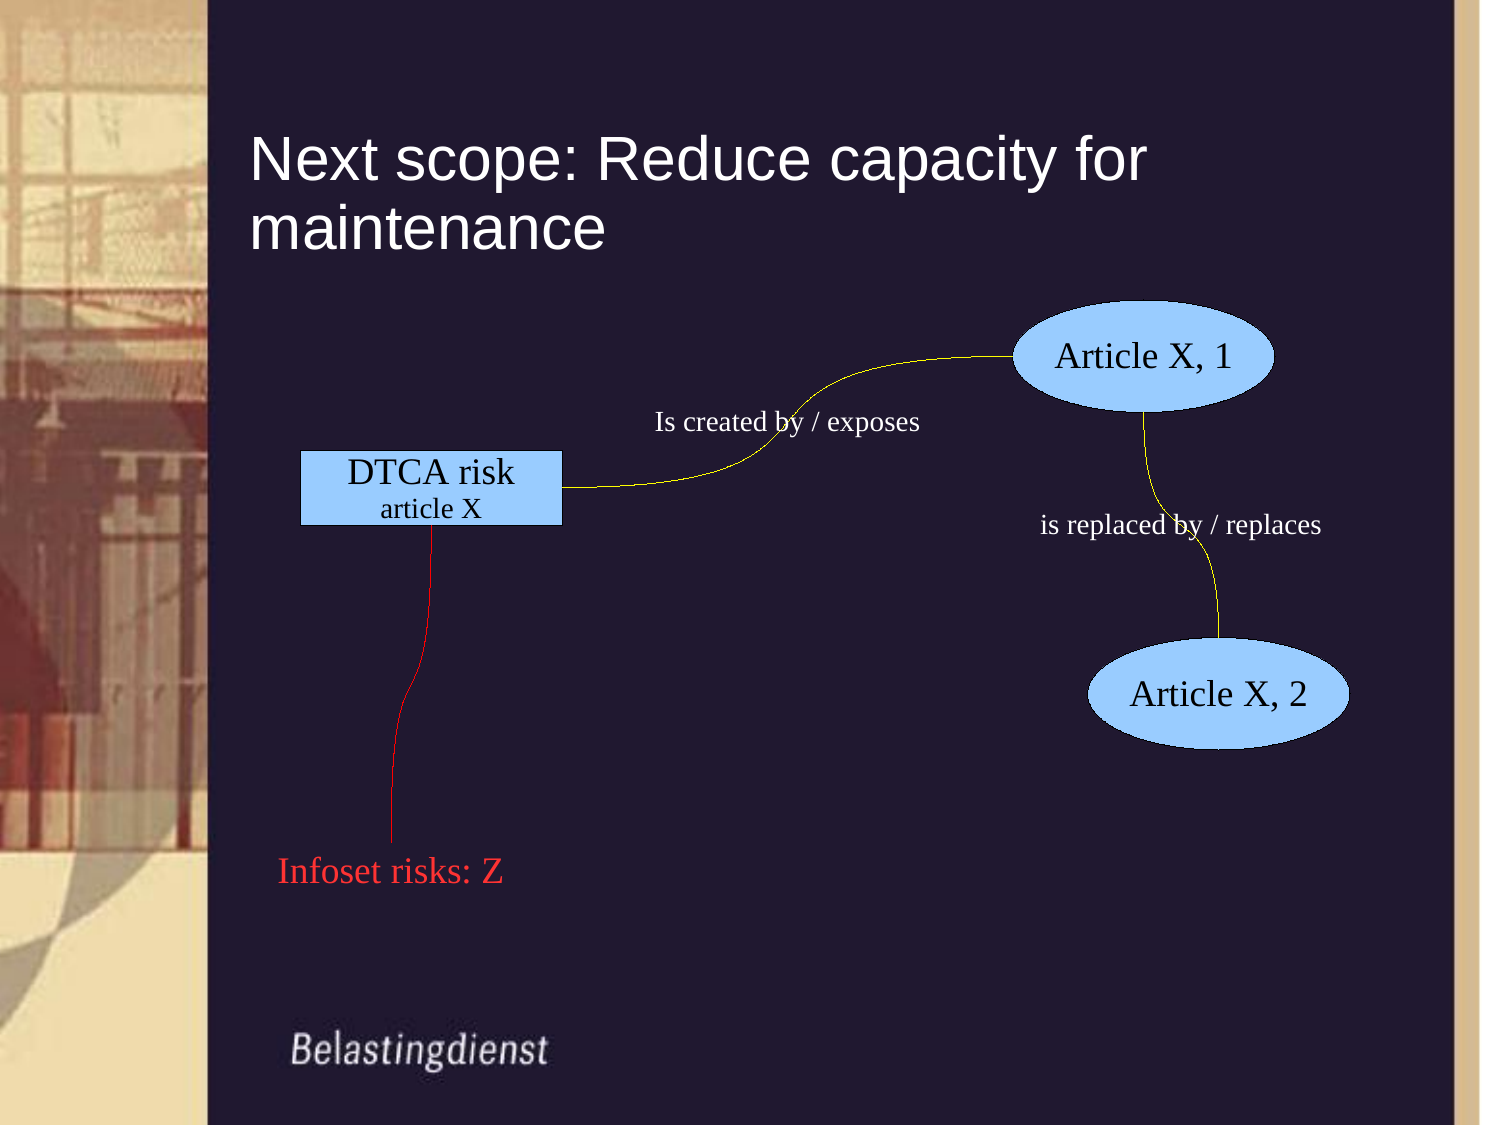

# Next scope: Reduce capacity for maintenance
Article X, 1
DTCA risk
article X
Article X, 2
Infoset risks: Z